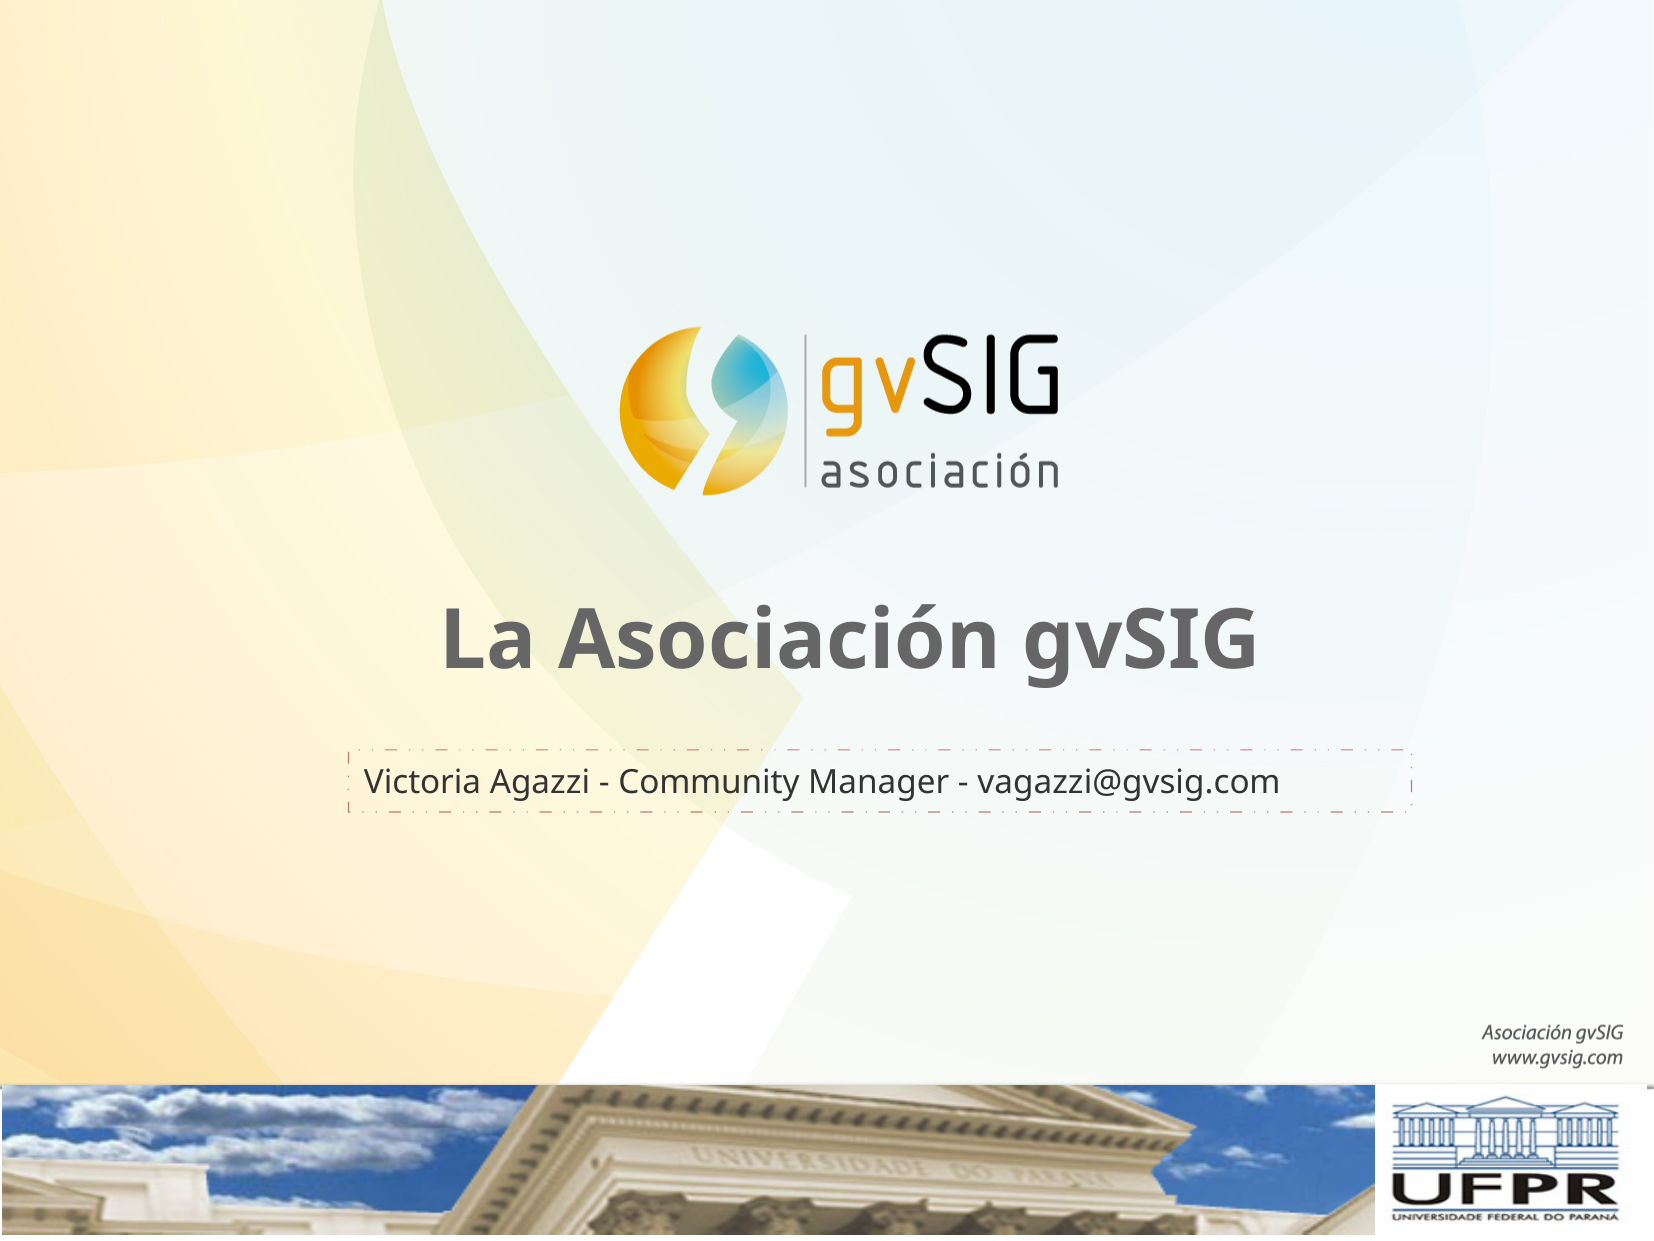

# La Asociación gvSIG
Victoria Agazzi - Community Manager - vagazzi@gvsig.com